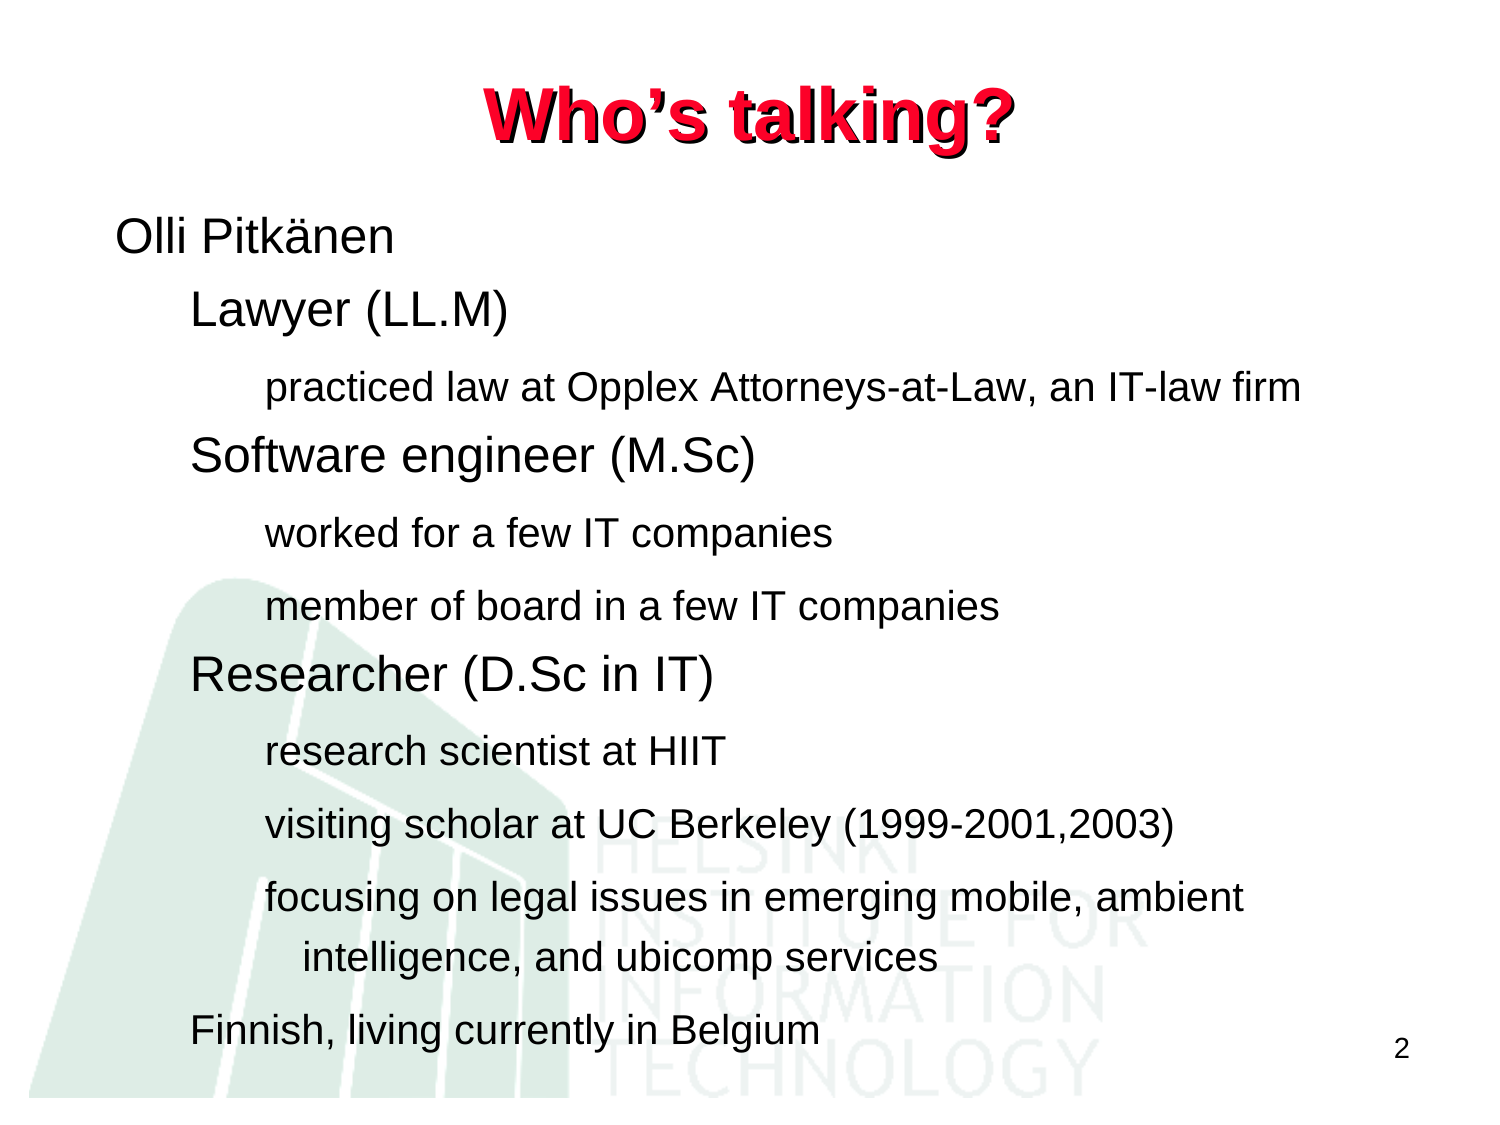

# Who’s talking?
Olli Pitkänen
Lawyer (LL.M)
practiced law at Opplex Attorneys-at-Law, an IT-law firm
Software engineer (M.Sc)
worked for a few IT companies
member of board in a few IT companies
Researcher (D.Sc in IT)
research scientist at HIIT
visiting scholar at UC Berkeley (1999-2001,2003)
focusing on legal issues in emerging mobile, ambient intelligence, and ubicomp services
Finnish, living currently in Belgium
2